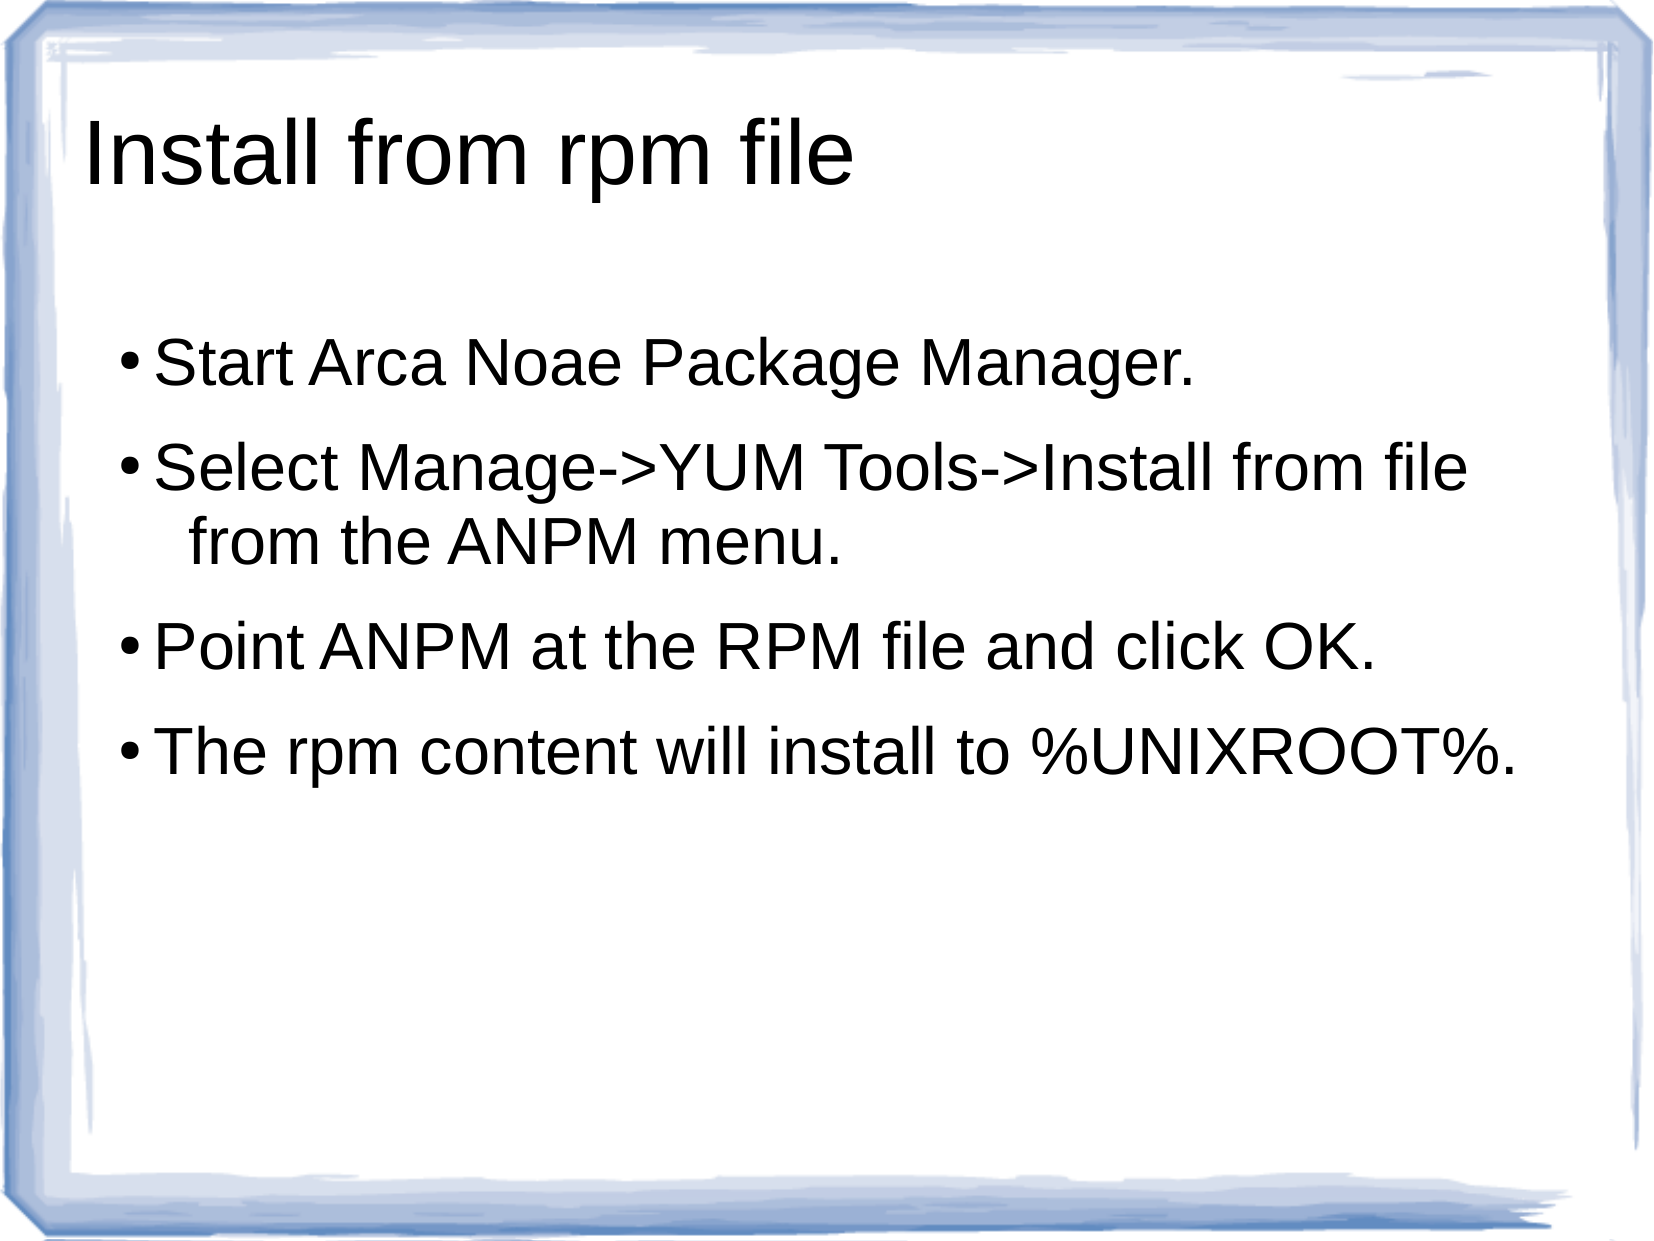

# Install from rpm file
Start Arca Noae Package Manager.
Select Manage->YUM Tools->Install from file from the ANPM menu.
Point ANPM at the RPM file and click OK.
The rpm content will install to %UNIXROOT%.